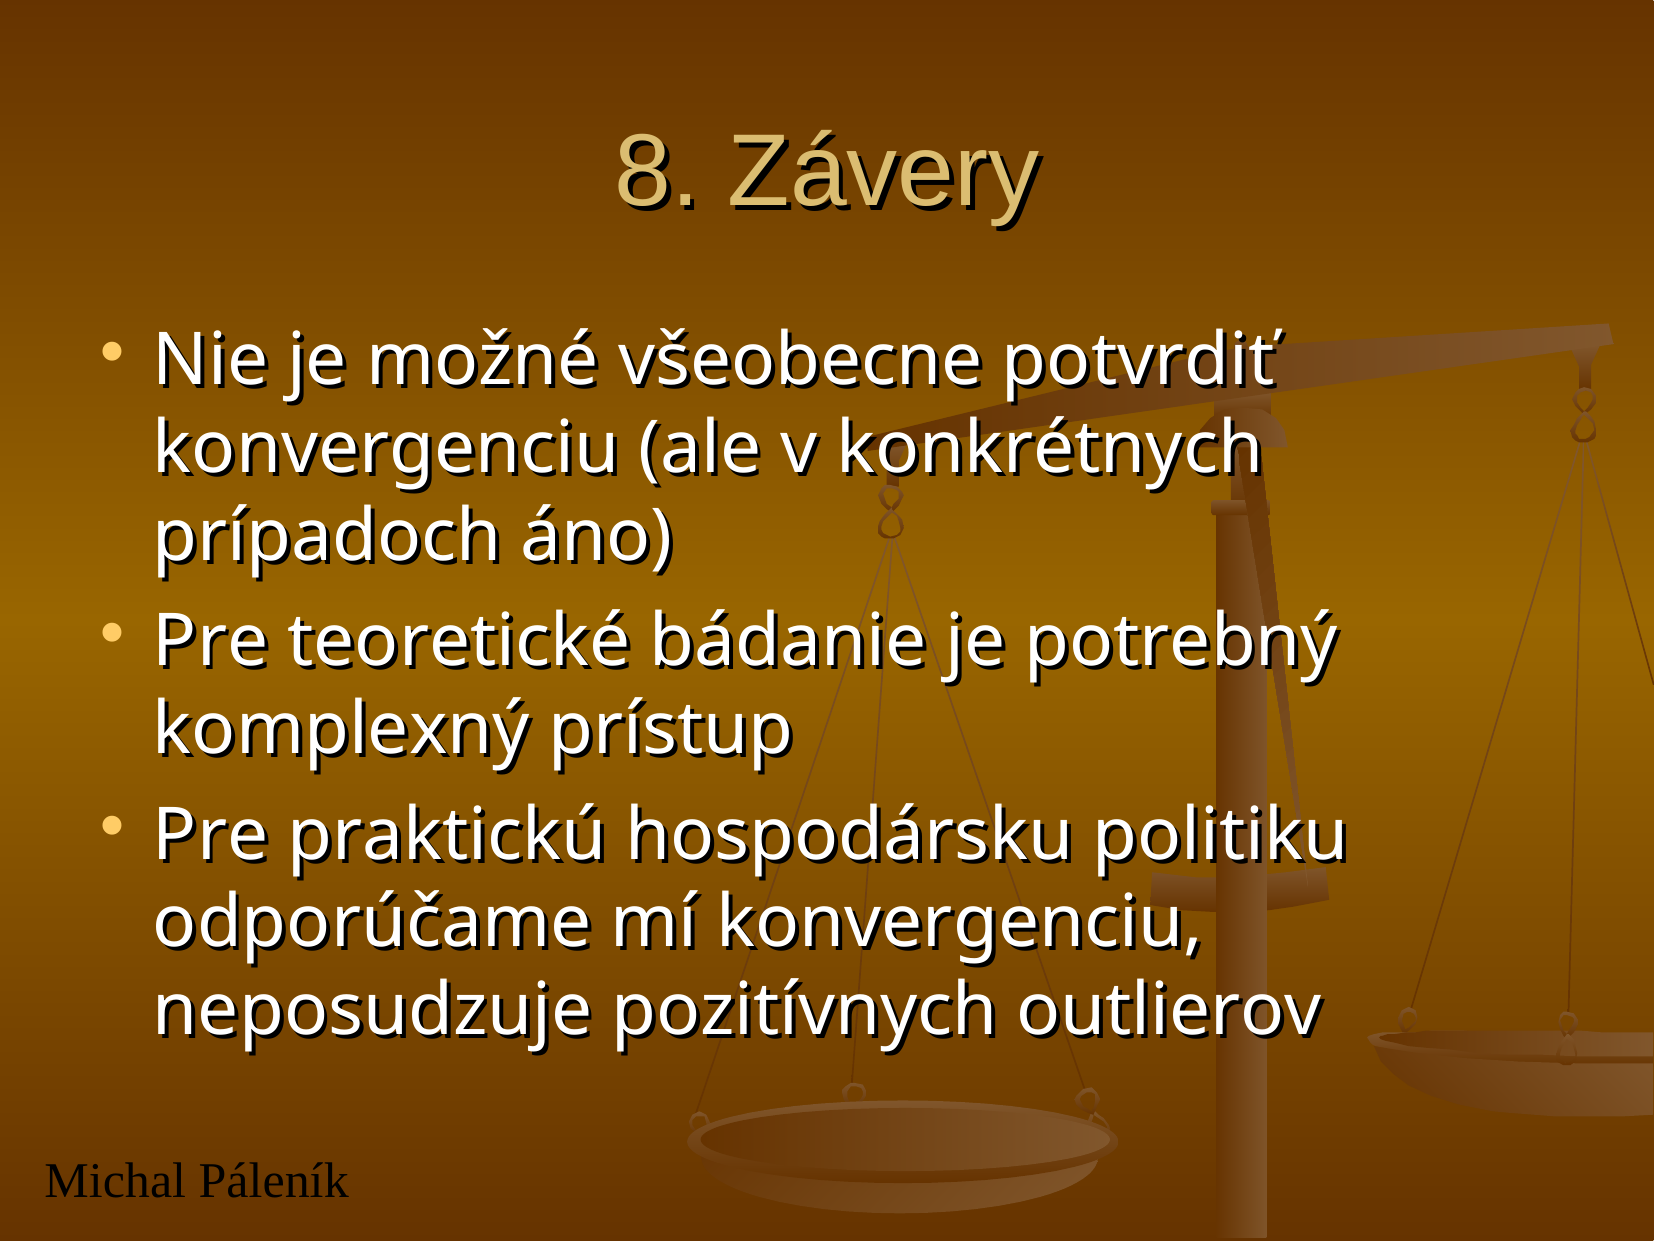

# 8. Závery
Nie je možné všeobecne potvrdiť konvergenciu (ale v konkrétnych prípadoch áno)
Pre teoretické bádanie je potrebný komplexný prístup
Pre praktickú hospodársku politiku odporúčame mí konvergenciu, neposudzuje pozitívnych outlierov